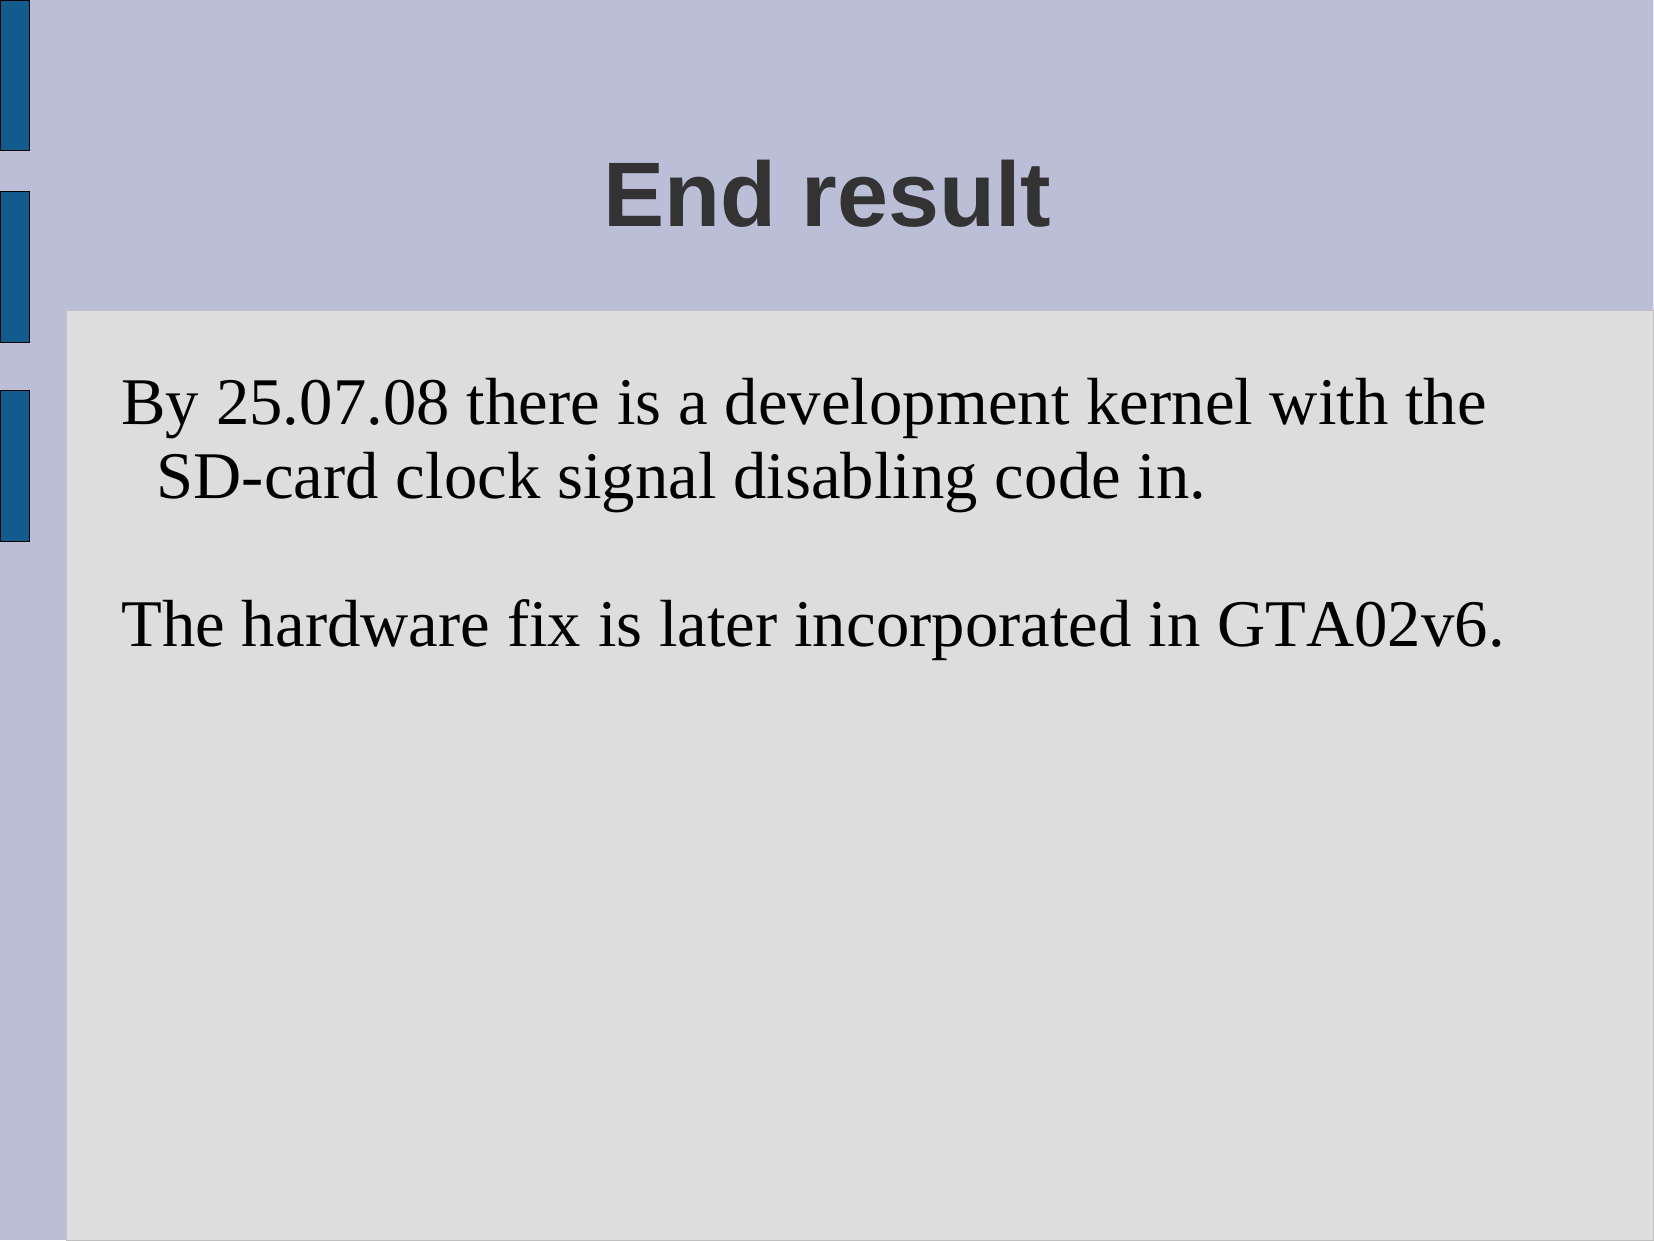

# End result
By 25.07.08 there is a development kernel with the SD-card clock signal disabling code in.
The hardware fix is later incorporated in GTA02v6.